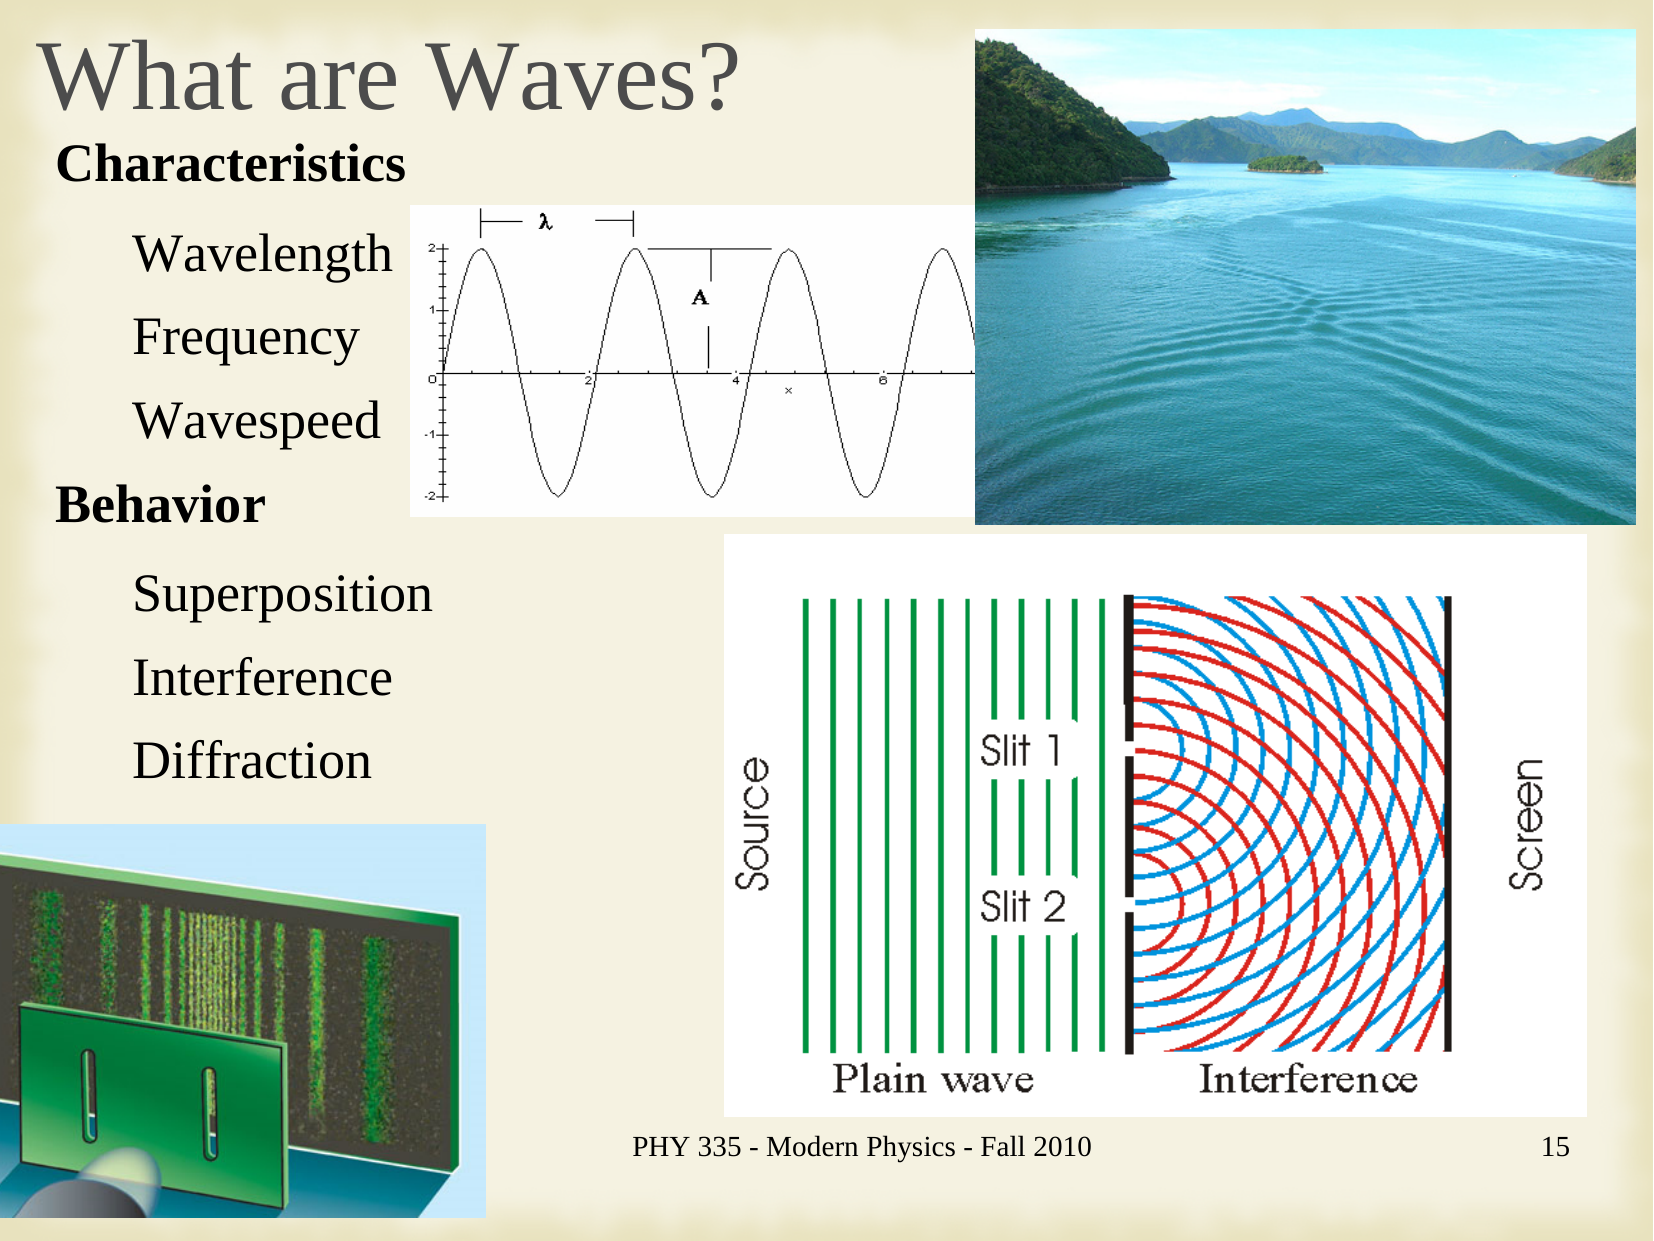

# What are Waves?
Characteristics
Wavelength
Frequency
Wavespeed
Behavior
Superposition
Interference
Diffraction
PHY 335 - Modern Physics - Fall 2010
15